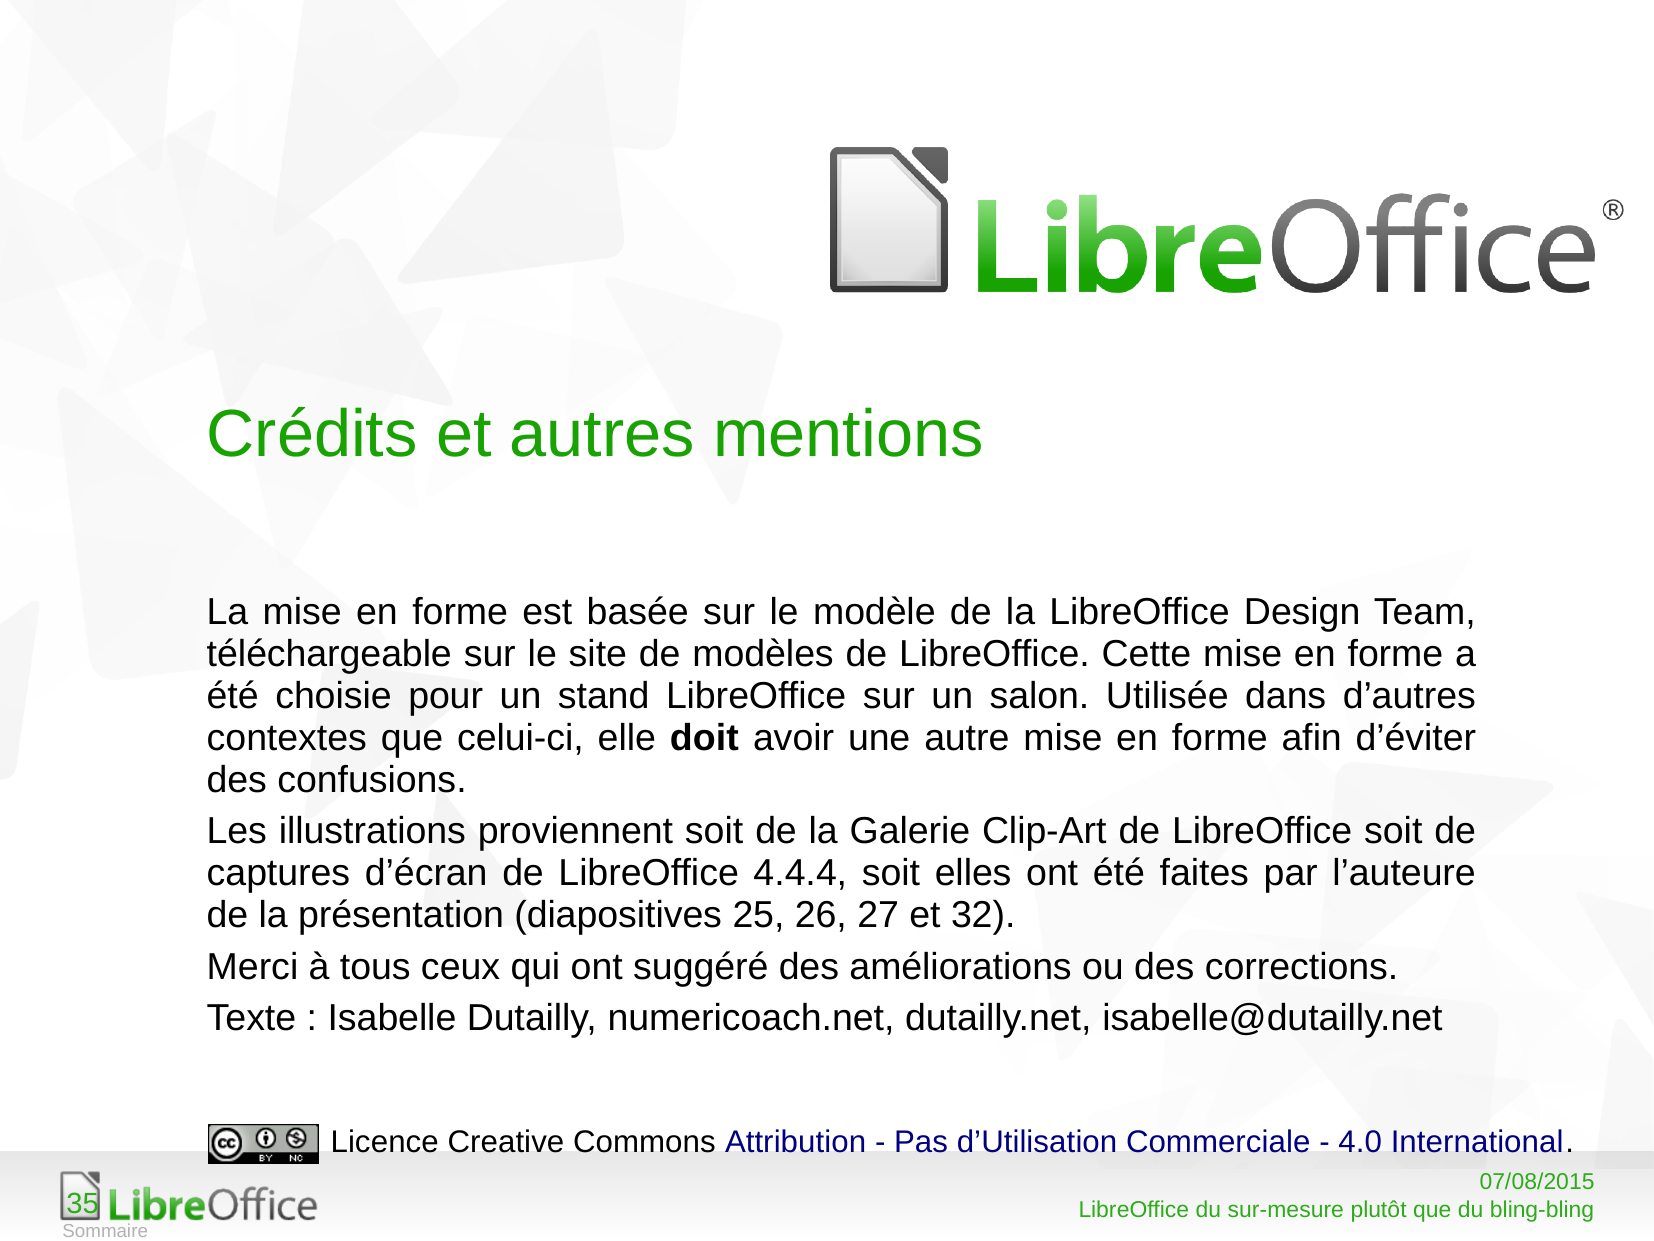

# Crédits et autres mentions
La mise en forme est basée sur le modèle de la LibreOffice Design Team, téléchargeable sur le site de modèles de LibreOffice. Cette mise en forme a été choisie pour un stand LibreOffice sur un salon. Utilisée dans d’autres contextes que celui-ci, elle doit avoir une autre mise en forme afin d’éviter des confusions.
Les illustrations proviennent soit de la Galerie Clip-Art de LibreOffice soit de captures d’écran de LibreOffice 4.4.4, soit elles ont été faites par l’auteure de la présentation (diapositives 25, 26, 27 et 32).
Merci à tous ceux qui ont suggéré des améliorations ou des corrections.
Texte : Isabelle Dutailly, numericoach.net, dutailly.net, isabelle@dutailly.net
Licence Creative Commons Attribution - Pas d’Utilisation Commerciale - 4.0 International.
07/08/2015
35
LibreOffice du sur-mesure plutôt que du bling-bling